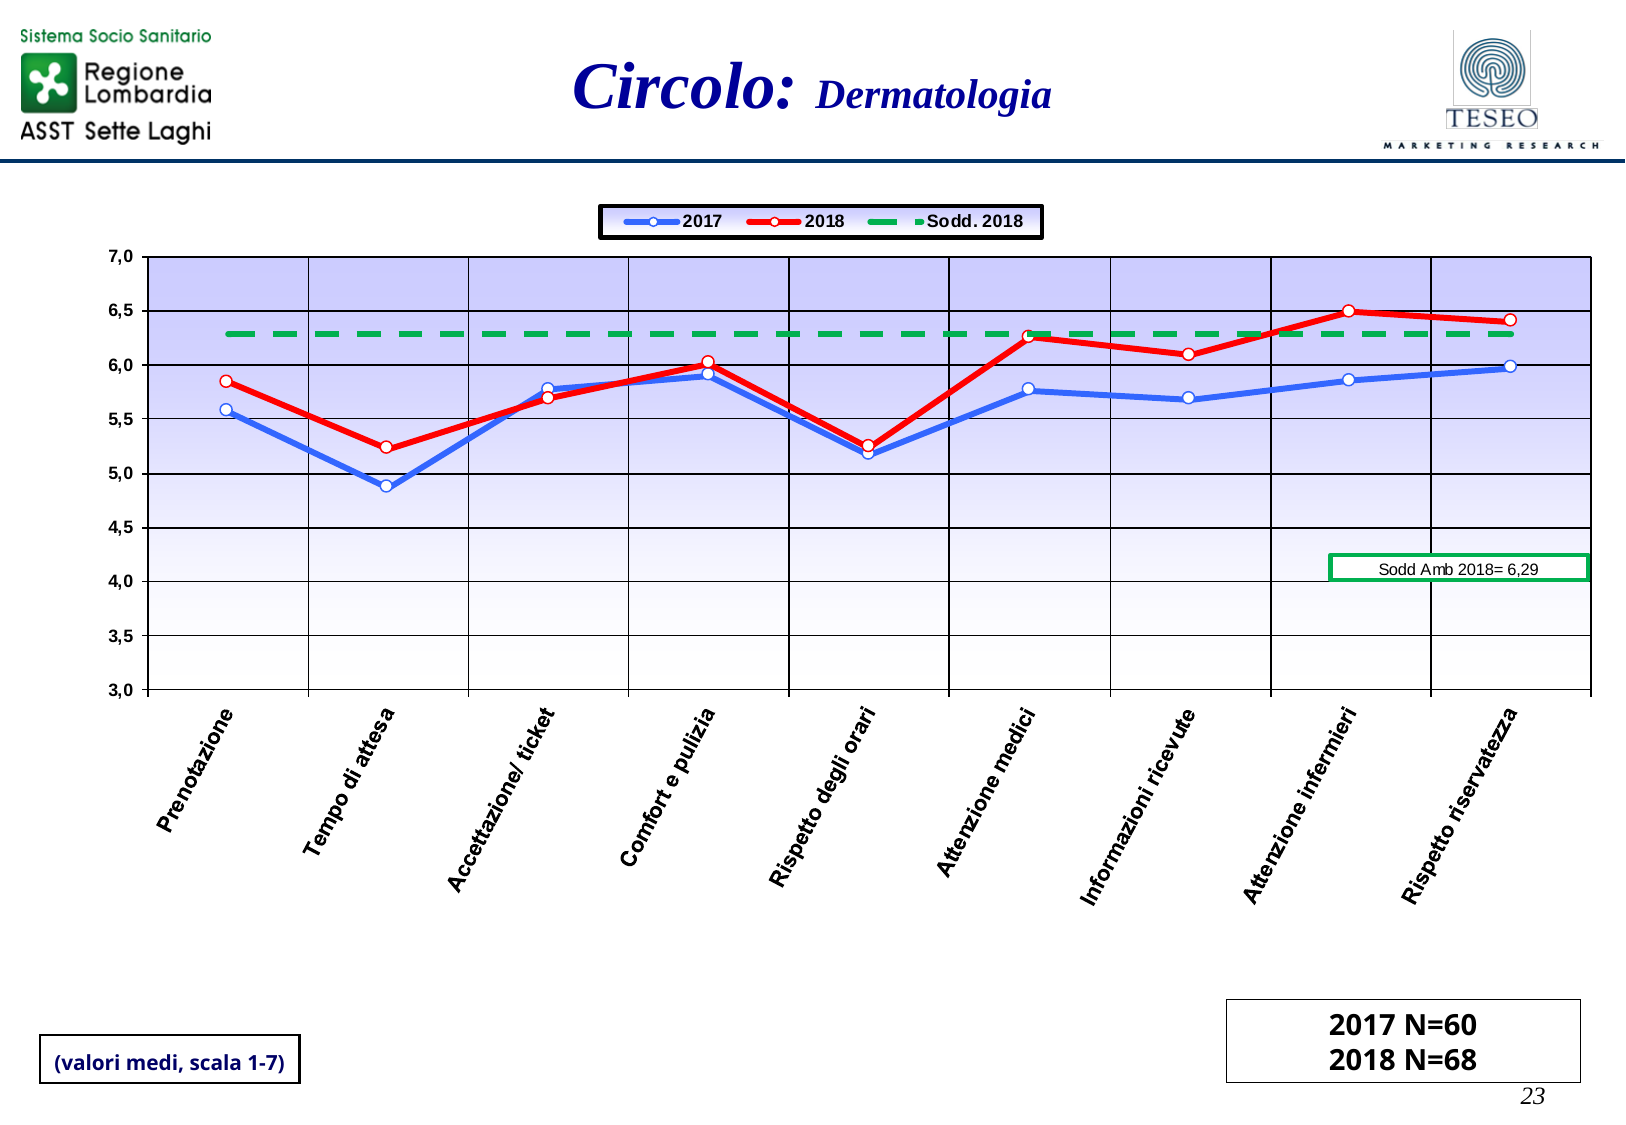

Circolo: Dermatologia
2017 N=60
2018 N=68
(valori medi, scala 1-7)